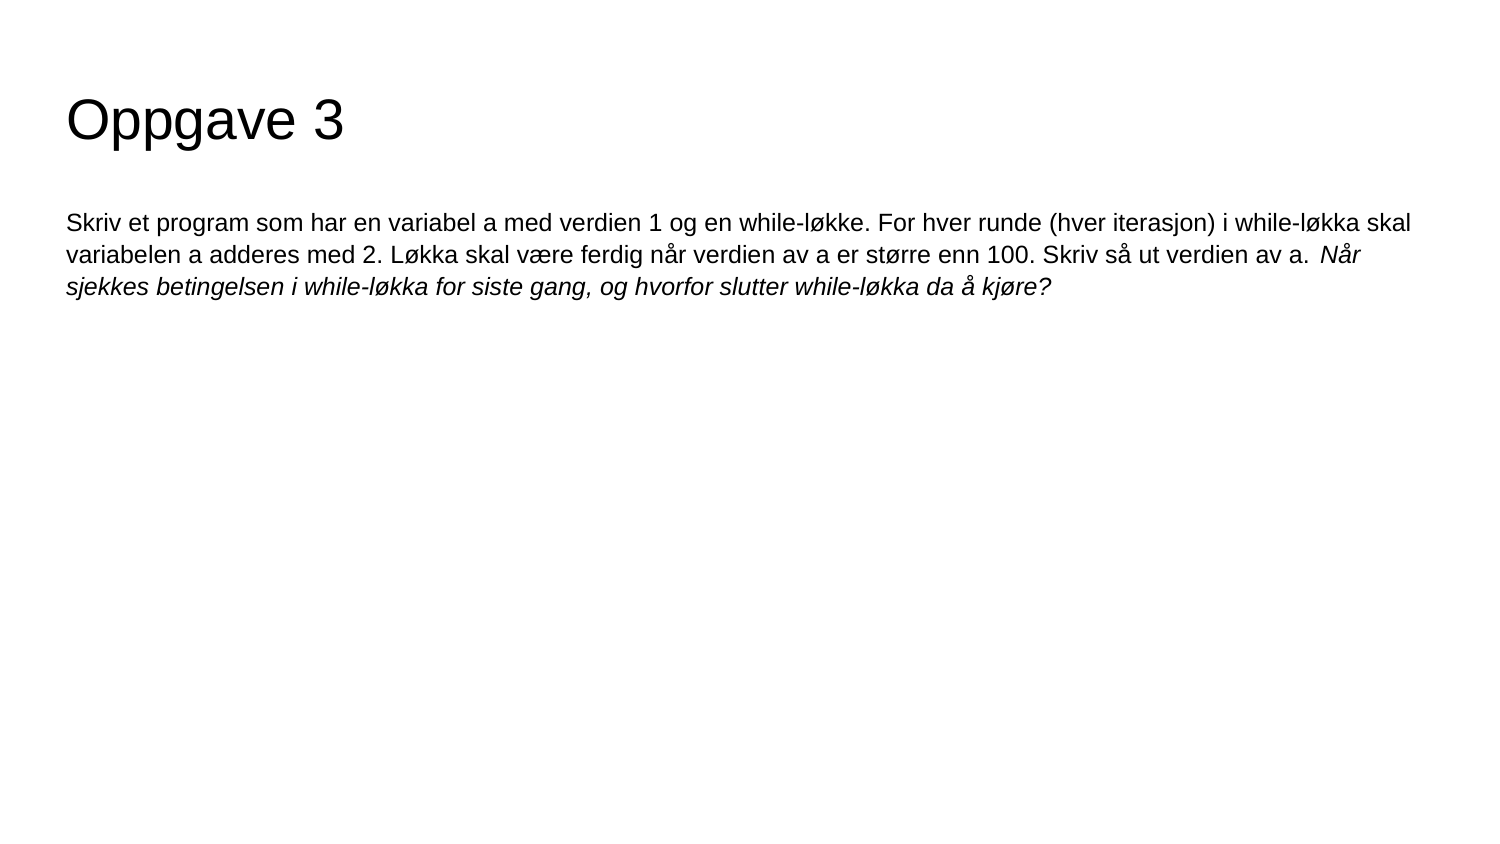

# Oppgave 3
Skriv et program som har en variabel a med verdien 1 og en while-løkke. For hver runde (hver iterasjon) i while-løkka skal variabelen a adderes med 2. Løkka skal være ferdig når verdien av a er større enn 100. Skriv så ut verdien av a. Når sjekkes betingelsen i while-løkka for siste gang, og hvorfor slutter while-løkka da å kjøre?